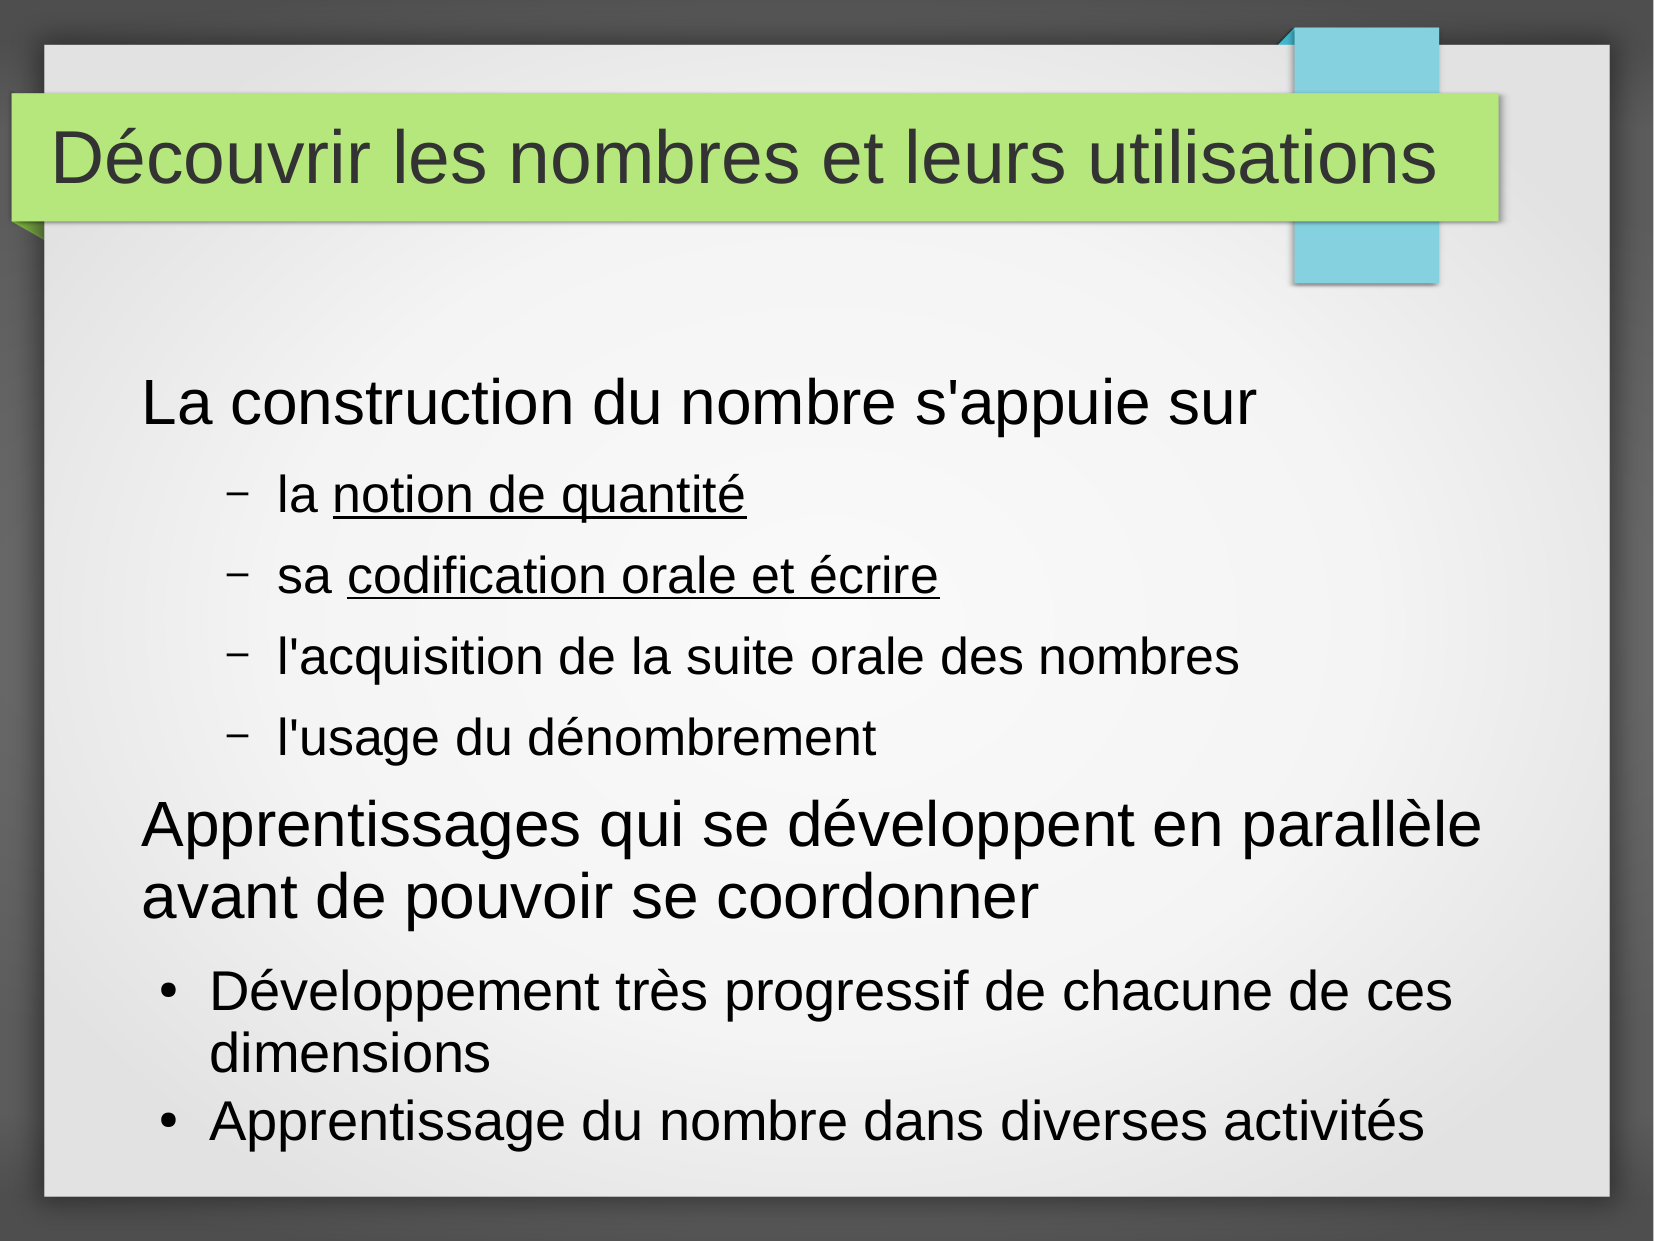

# Découvrir les nombres et leurs utilisations
La construction du nombre s'appuie sur
la notion de quantité
sa codification orale et écrire
l'acquisition de la suite orale des nombres
l'usage du dénombrement
Apprentissages qui se développent en parallèle avant de pouvoir se coordonner
Développement très progressif de chacune de ces dimensions
Apprentissage du nombre dans diverses activités